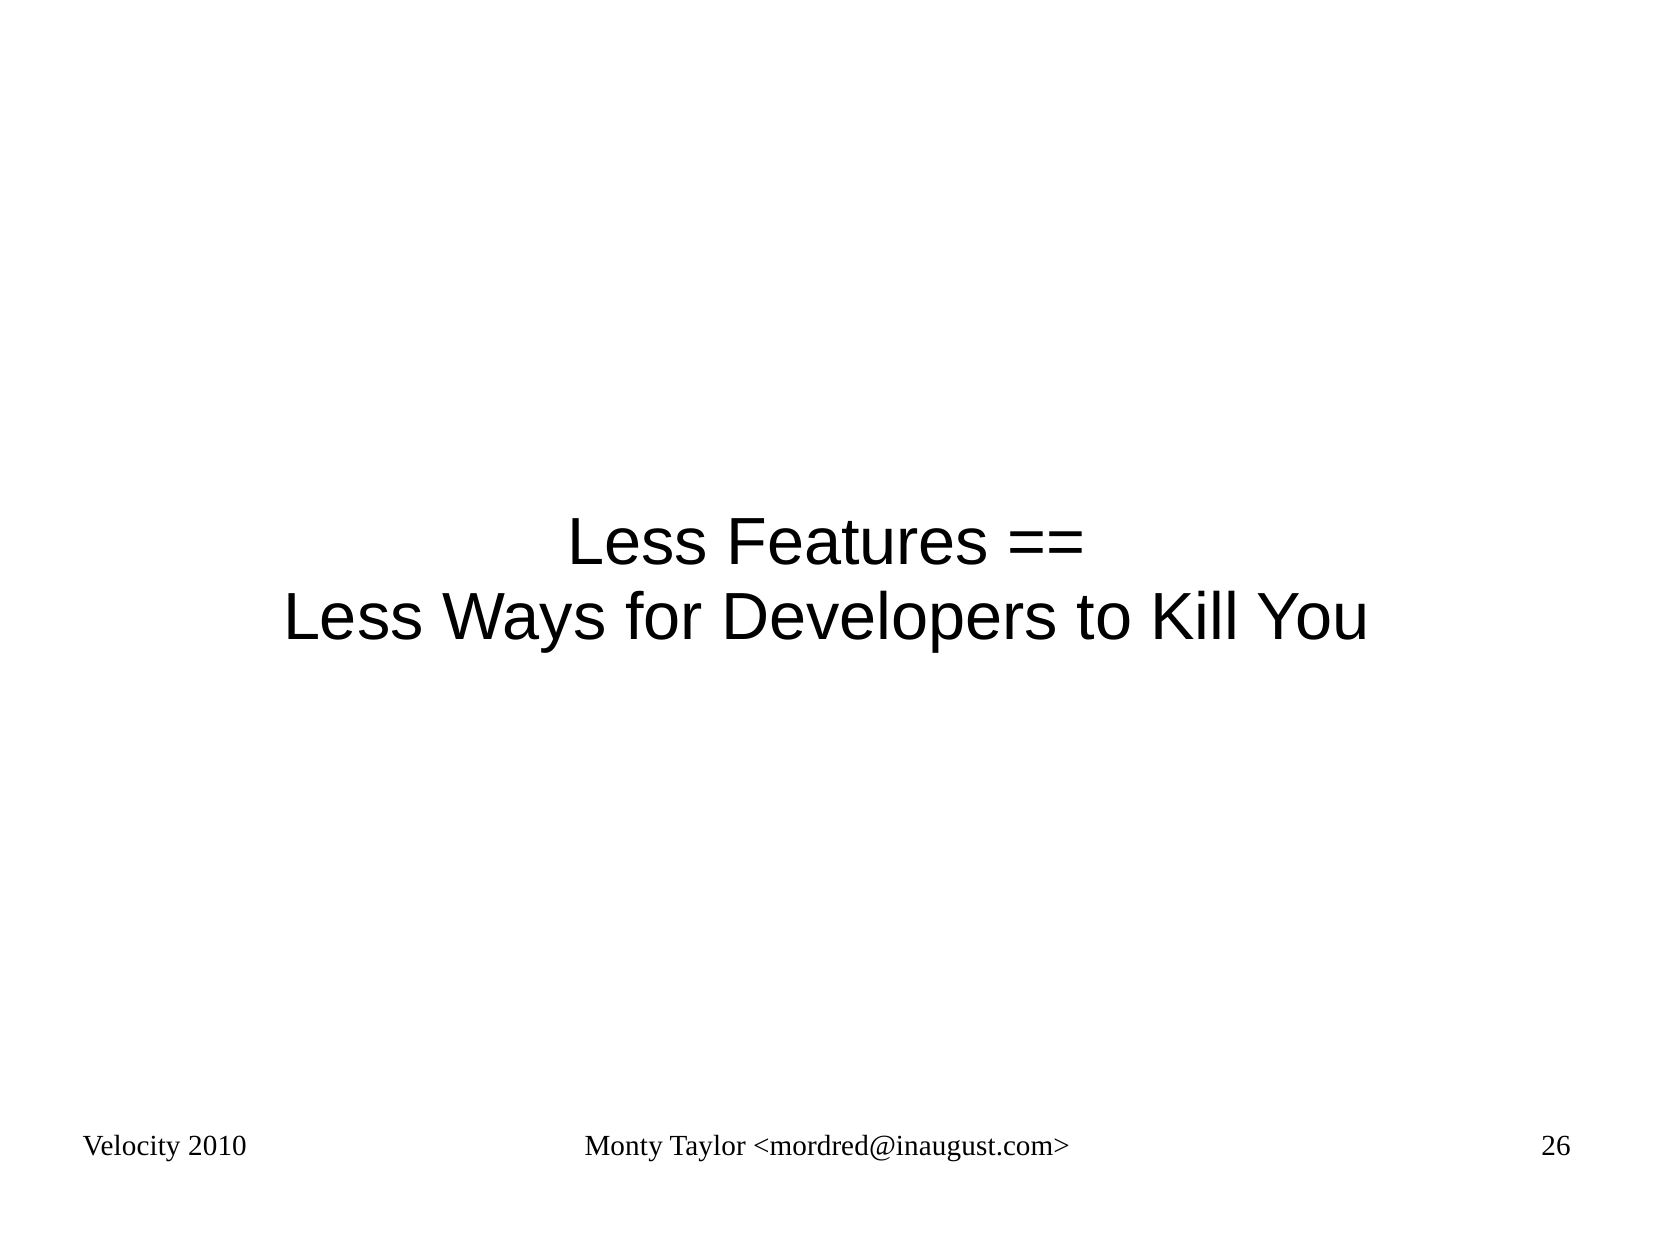

# Less Features ==
Less Ways for Developers to Kill You
Velocity 2010
Monty Taylor <mordred@inaugust.com>
26